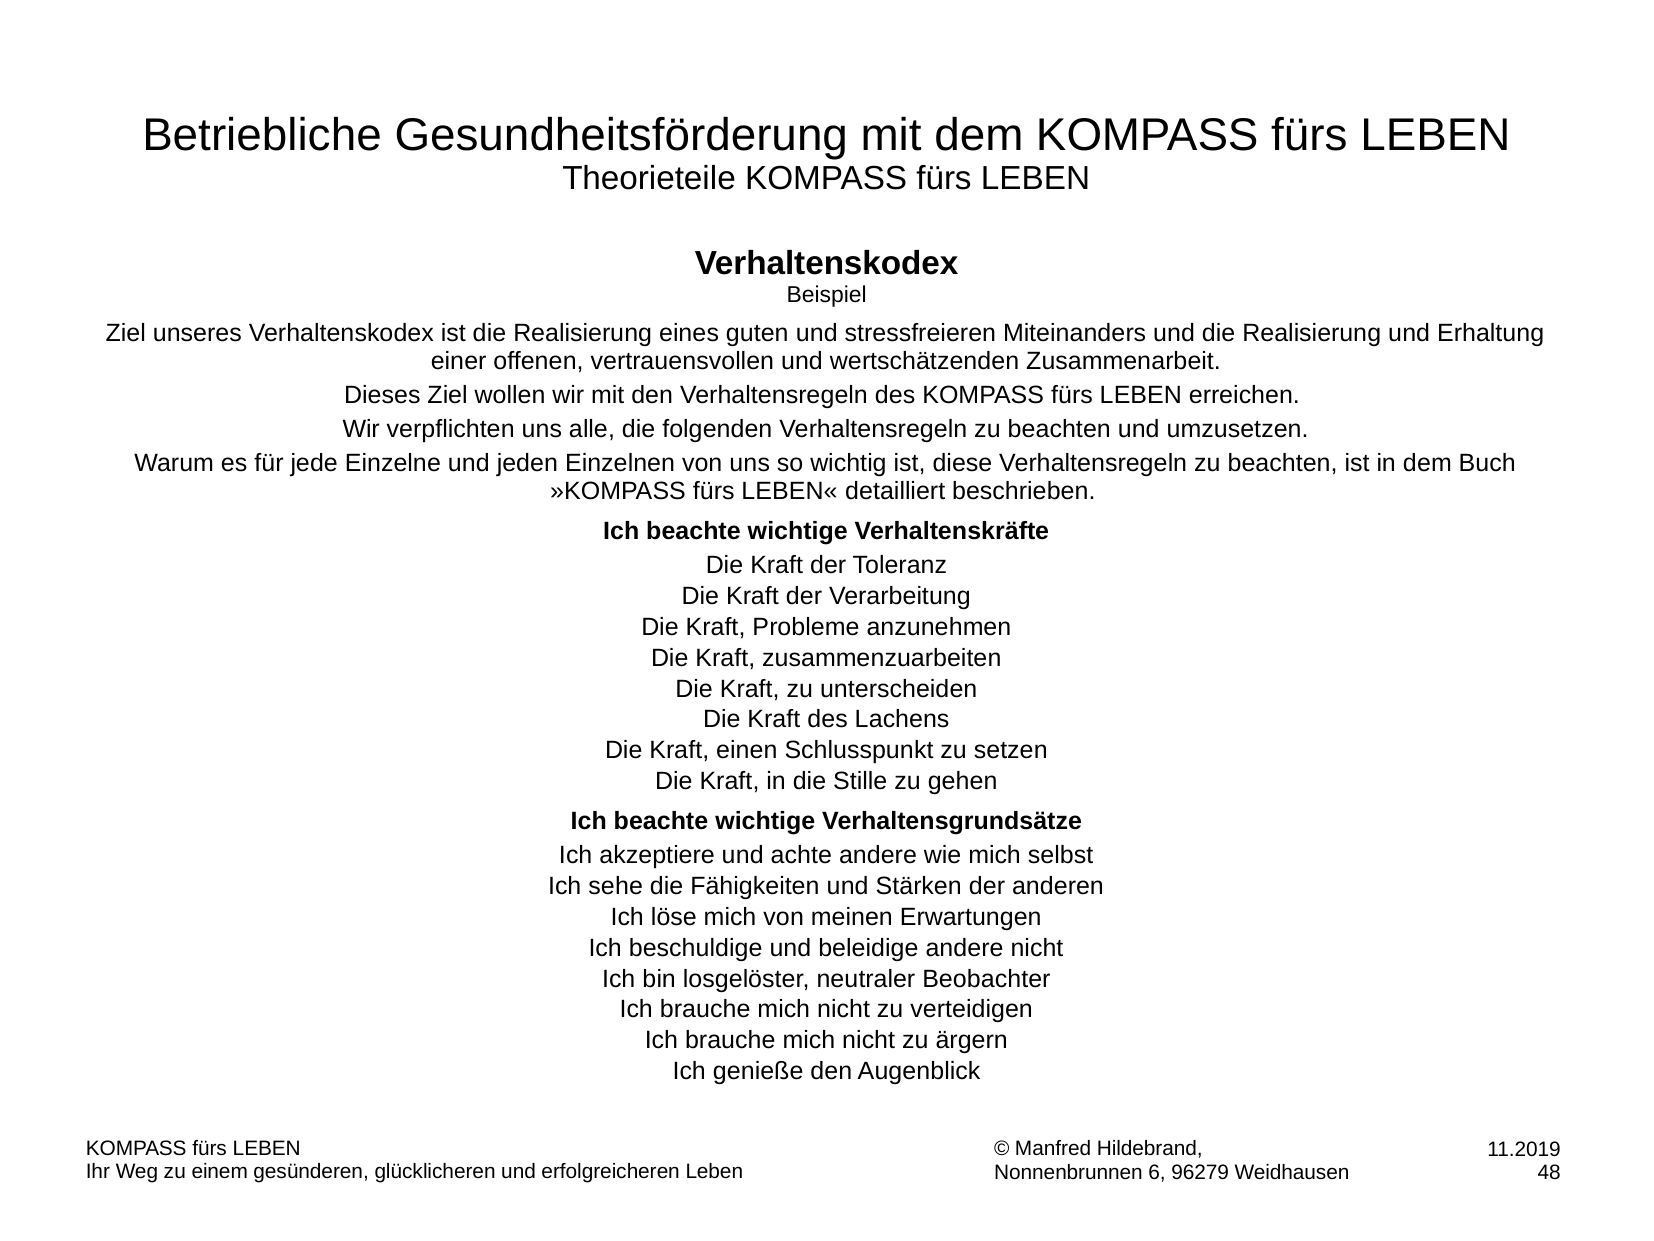

# Betriebliche Gesundheitsförderung mit dem KOMPASS fürs LEBEN Theorieteile KOMPASS fürs LEBEN
Verhaltenskodex
Beispiel
Ziel unseres Verhaltenskodex ist die Realisierung eines guten und stressfreieren Miteinanders und die Realisierung und Erhaltung einer offenen, vertrauensvollen und wertschätzenden Zusammenarbeit.
Dieses Ziel wollen wir mit den Verhaltensregeln des KOMPASS fürs LEBEN erreichen.
Wir verpflichten uns alle, die folgenden Verhaltensregeln zu beachten und umzusetzen.
Warum es für jede Einzelne und jeden Einzelnen von uns so wichtig ist, diese Verhaltensregeln zu beachten, ist in dem Buch »KOMPASS fürs LEBEN« detailliert beschrieben.
Ich beachte wichtige Verhaltenskräfte
Die Kraft der Toleranz
Die Kraft der Verarbeitung
Die Kraft, Probleme anzunehmen
Die Kraft, zusammenzuarbeiten
Die Kraft, zu unterscheiden
Die Kraft des Lachens
Die Kraft, einen Schlusspunkt zu setzen
Die Kraft, in die Stille zu gehen
Ich beachte wichtige Verhaltensgrundsätze
Ich akzeptiere und achte andere wie mich selbst
Ich sehe die Fähigkeiten und Stärken der anderen
Ich löse mich von meinen Erwartungen
Ich beschuldige und beleidige andere nicht
Ich bin losgelöster, neutraler Beobachter
Ich brauche mich nicht zu verteidigen
Ich brauche mich nicht zu ärgern
Ich genieße den Augenblick
KOMPASS fürs LEBEN
Ihr Weg zu einem gesünderen, glücklicheren und erfolgreicheren Leben
© Manfred Hildebrand,
Nonnenbrunnen 6, 96279 Weidhausen
11.2019
48